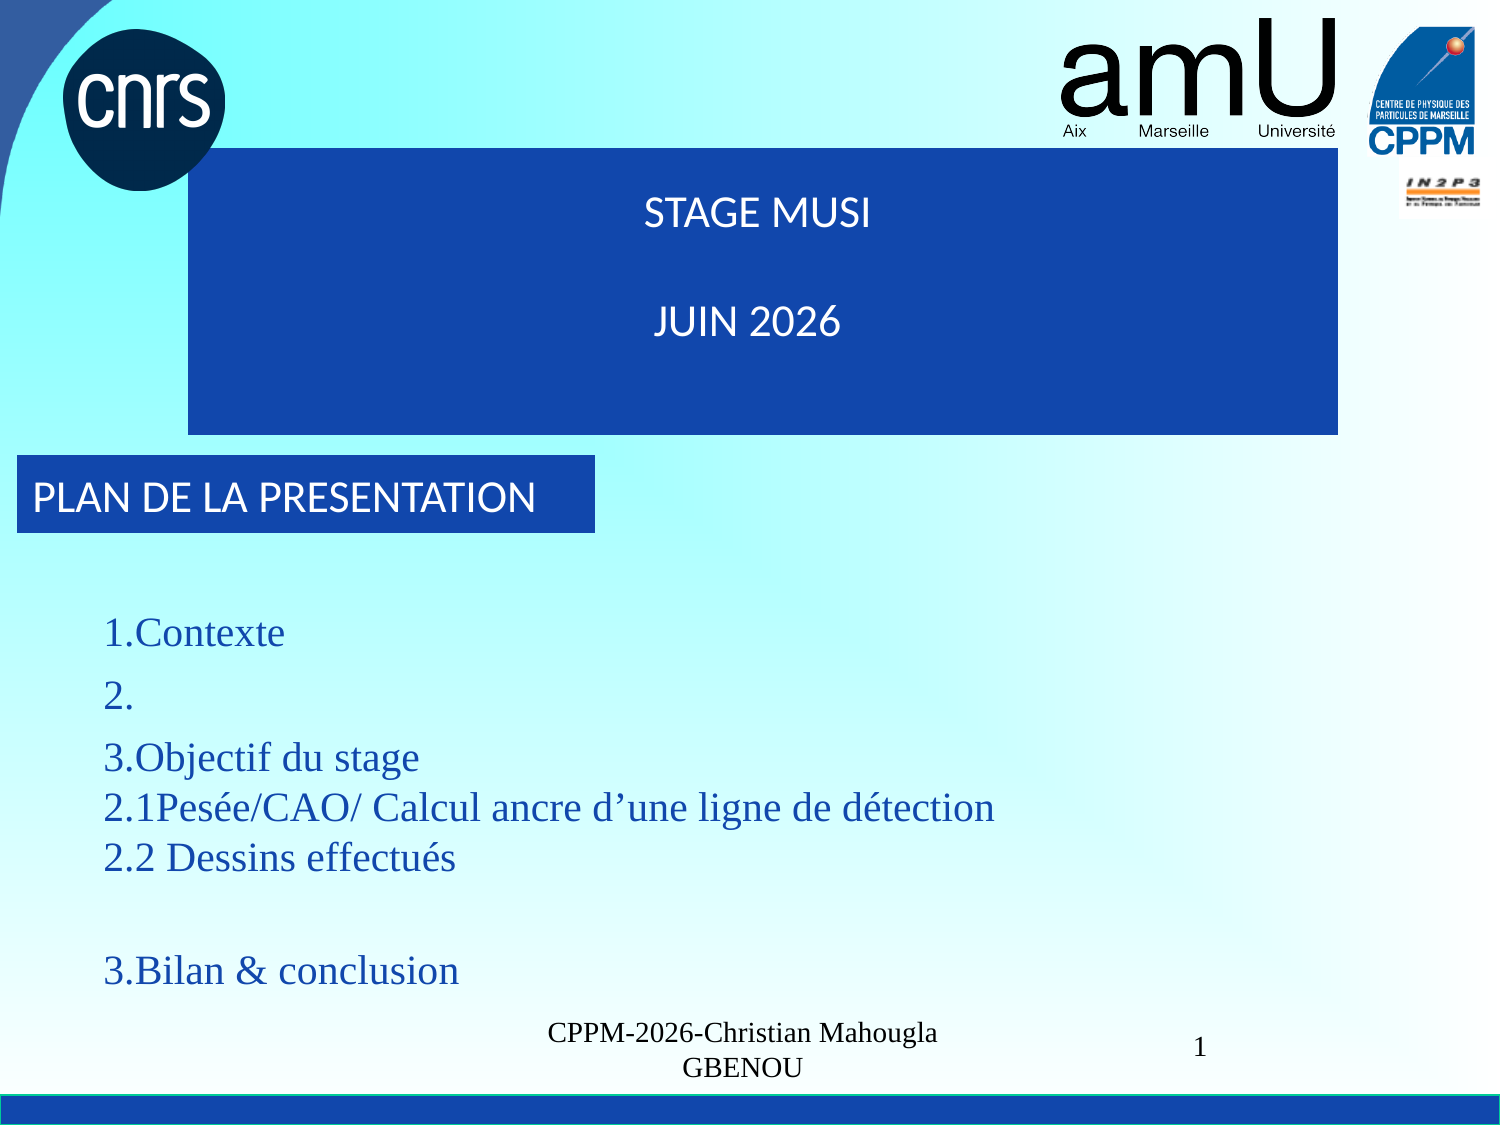

STAGE MUSI
 JUIN 2026
PLAN DE LA PRESENTATION
Contexte
Objectif du stage
2.1Pesée/CAO/ Calcul ancre d’une ligne de détection
2.2 Dessins effectués
Bilan & conclusion
CPPM-2026-Christian Mahougla GBENOU